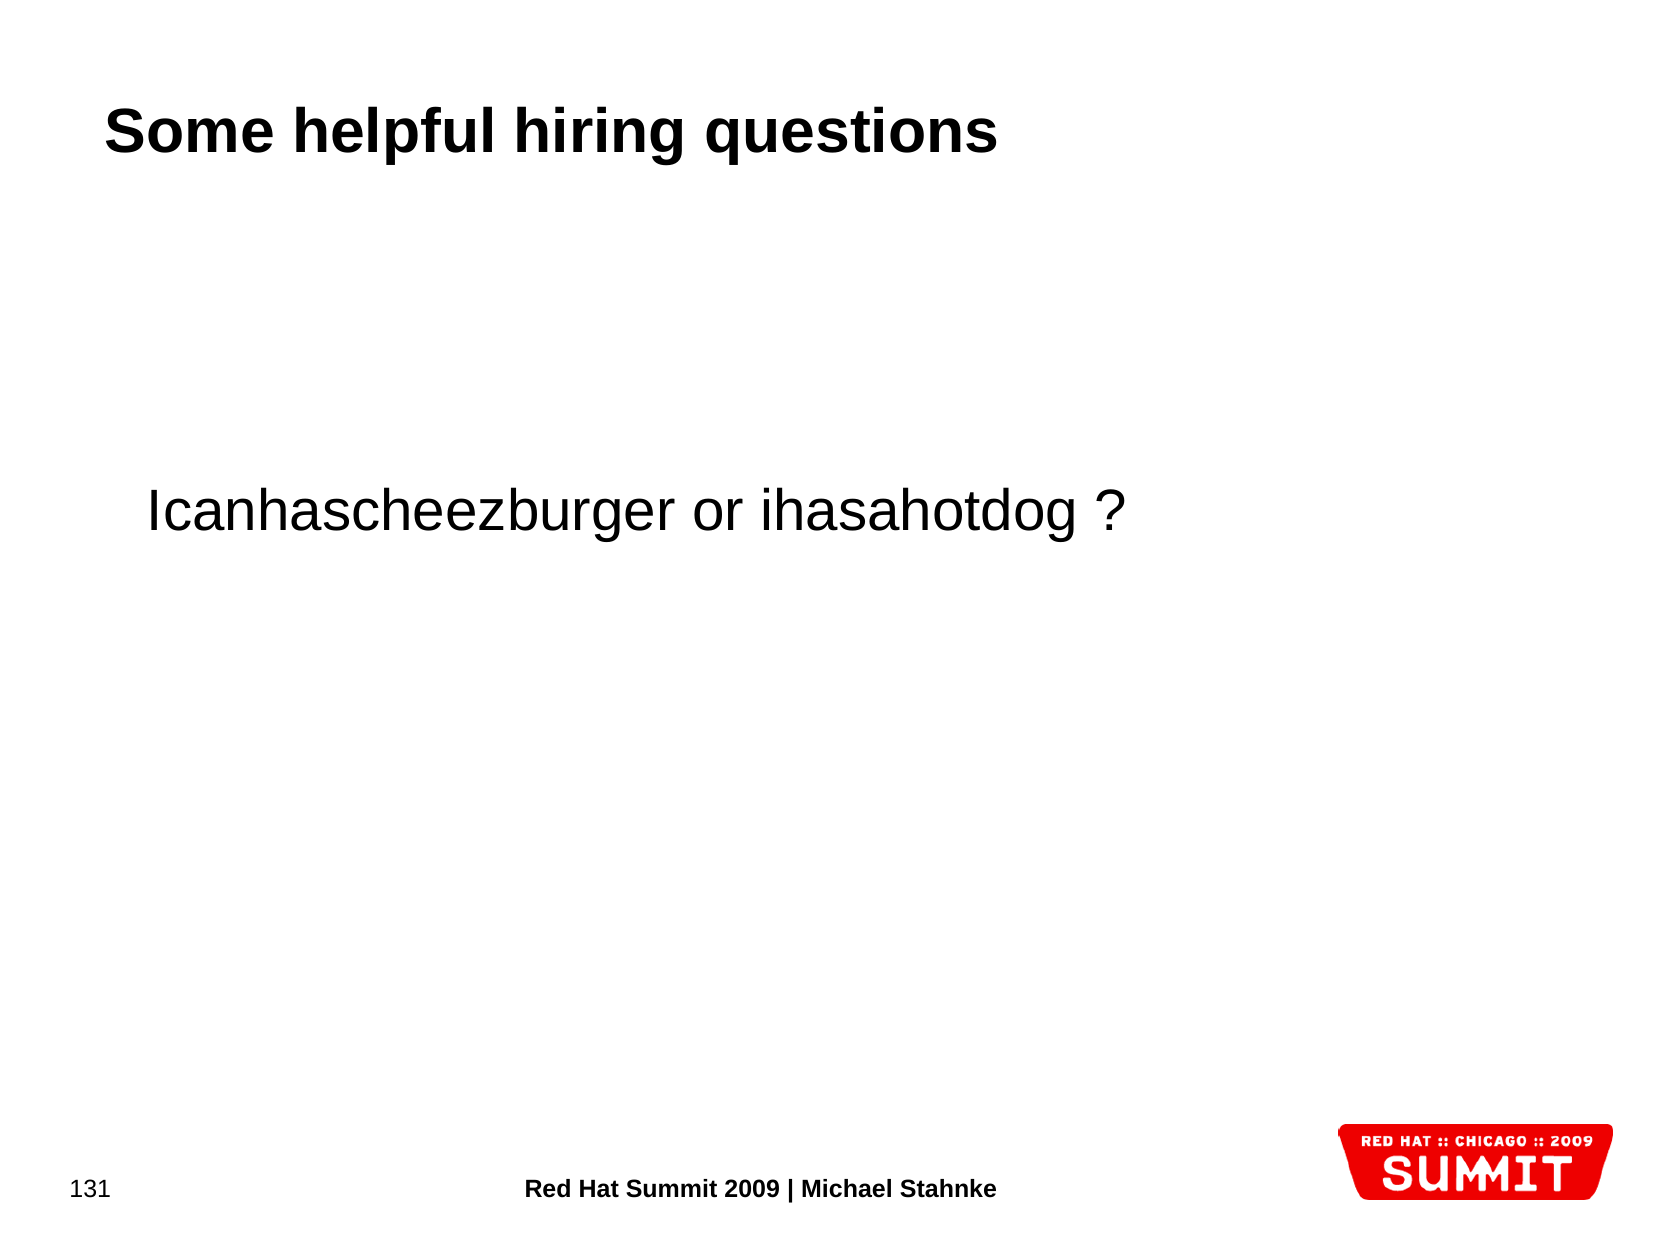

# Some helpful hiring questions
Icanhascheezburger or ihasahotdog ?